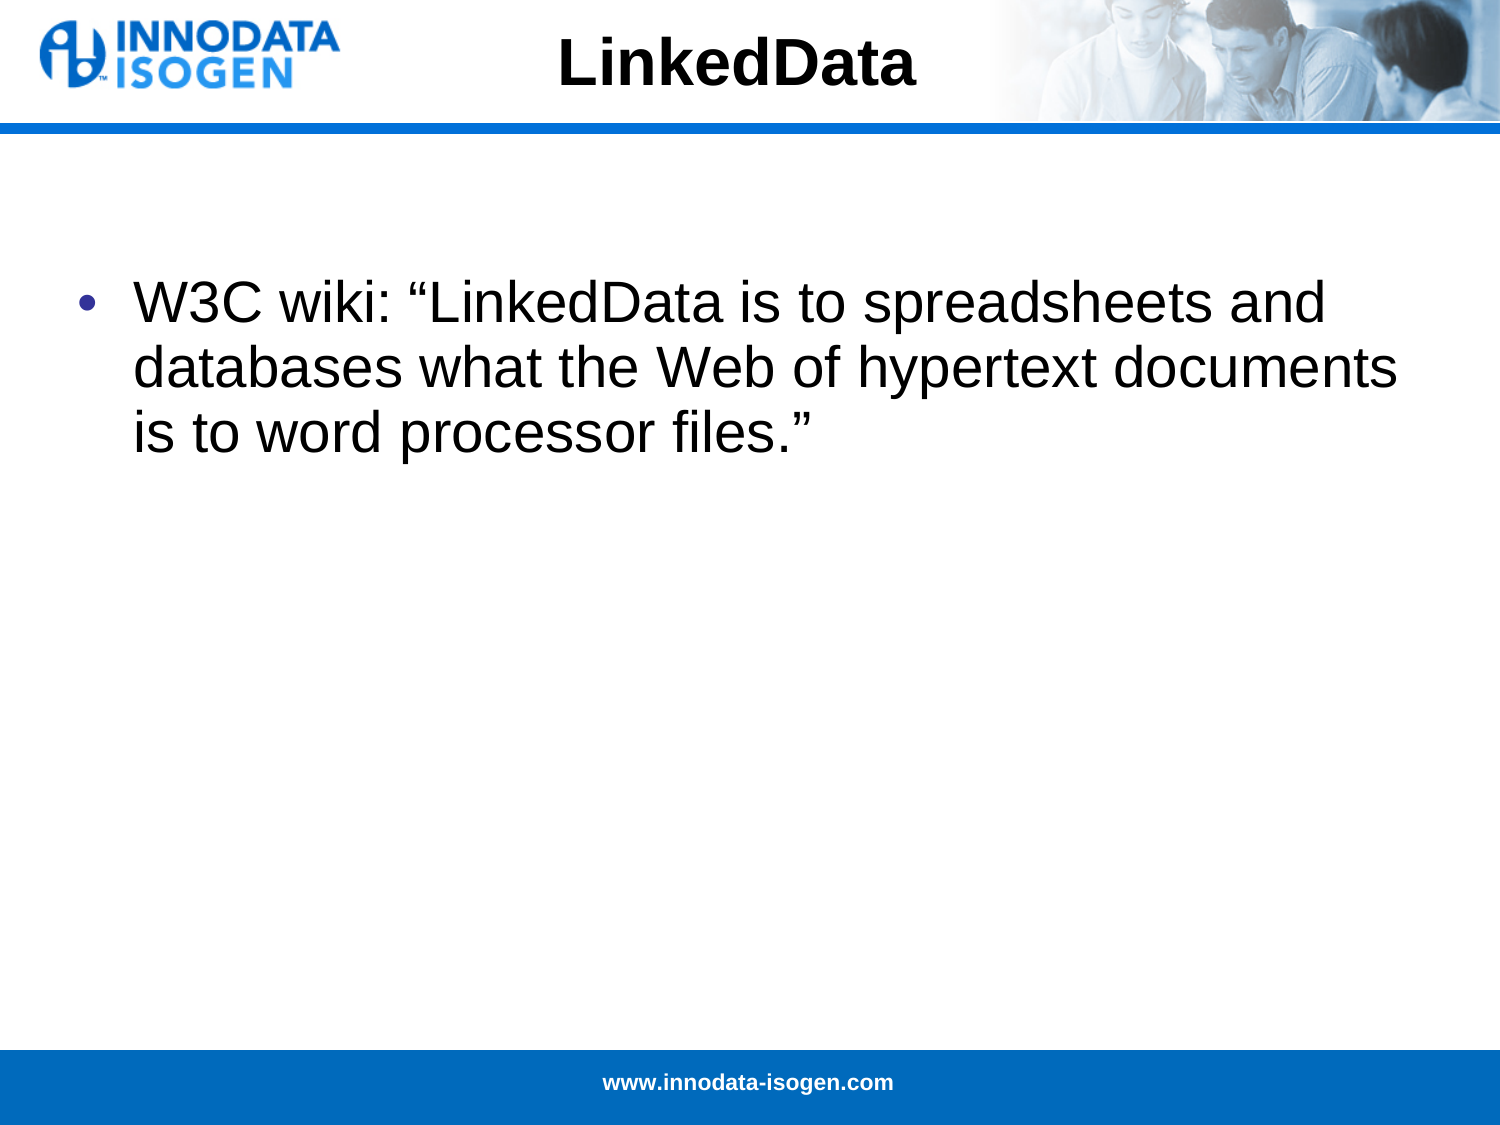

# LinkedData
W3C wiki: “LinkedData is to spreadsheets and databases what the Web of hypertext documents is to word processor files.”
45